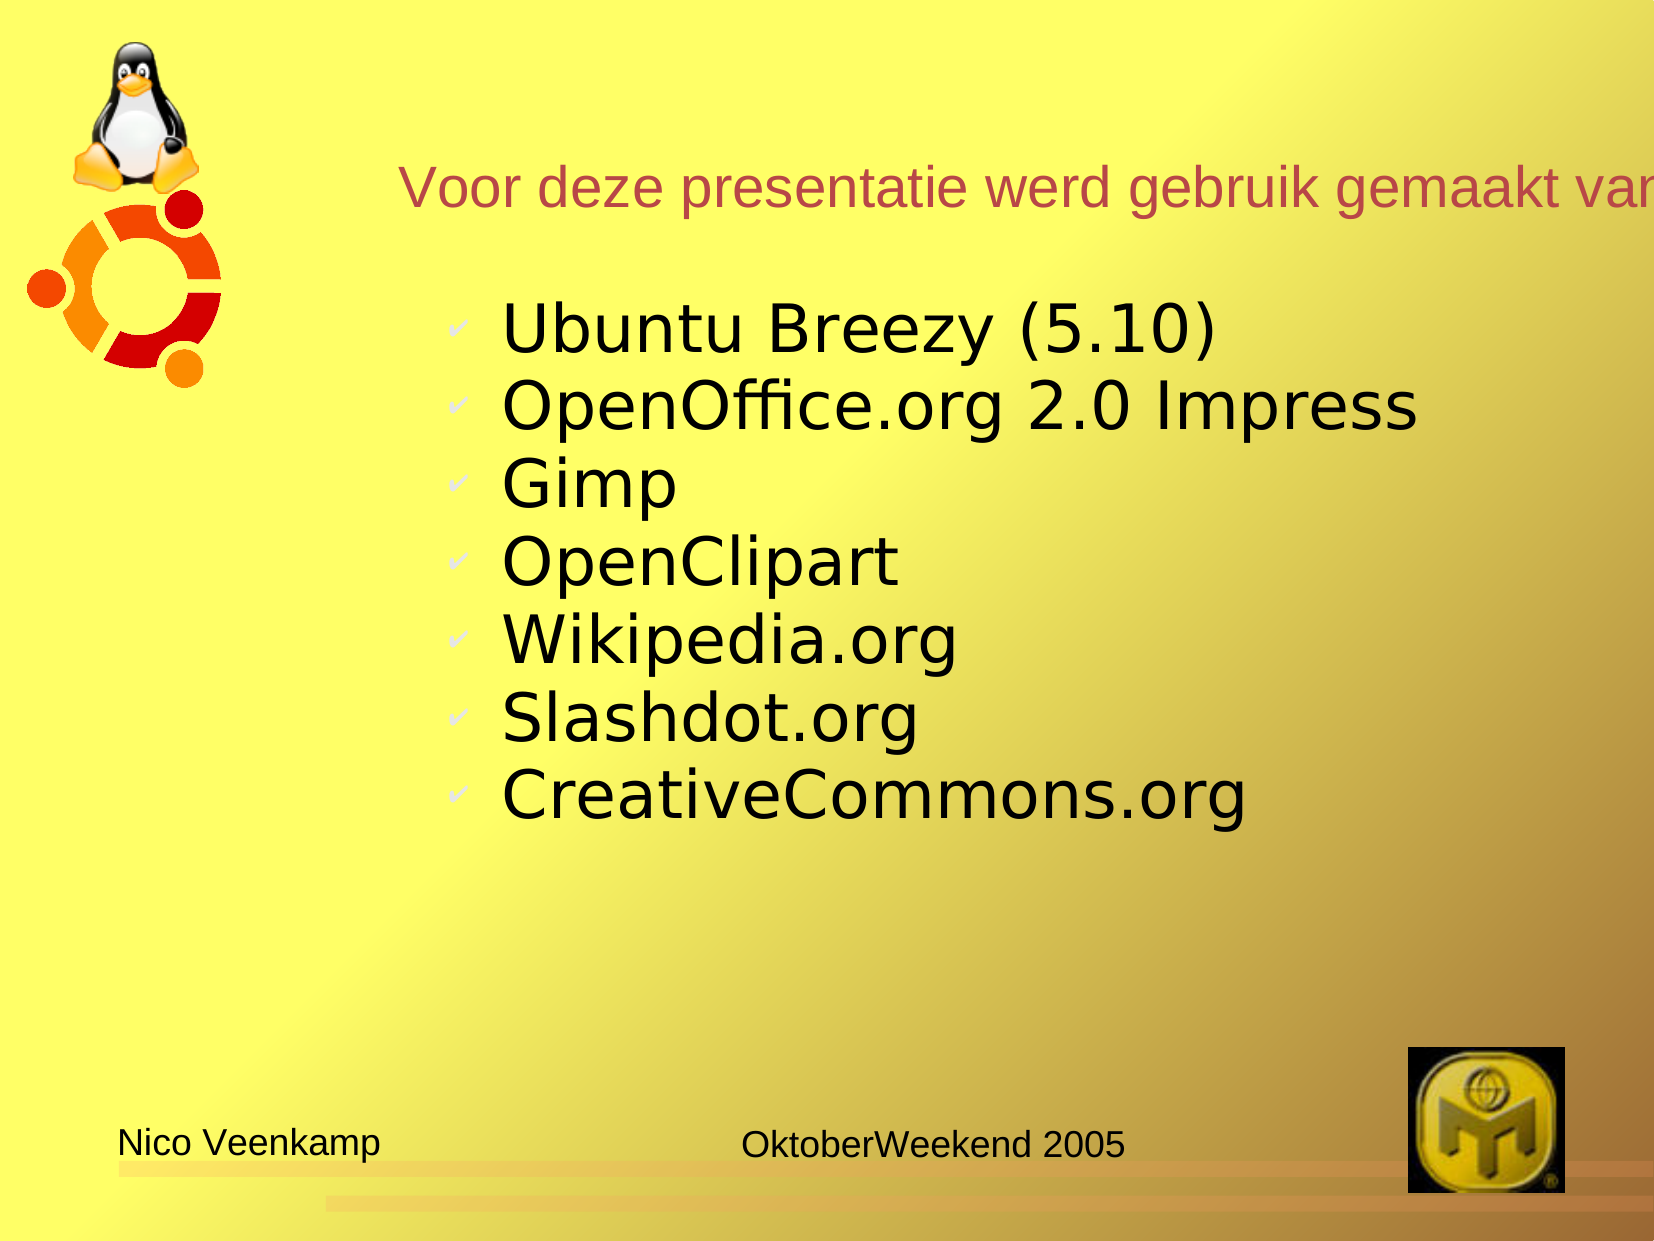

Voor deze presentatie werd gebruik gemaakt van:
# Ubuntu Breezy (5.10)
OpenOffice.org 2.0 Impress
Gimp
OpenClipart
Wikipedia.org
Slashdot.org
CreativeCommons.org